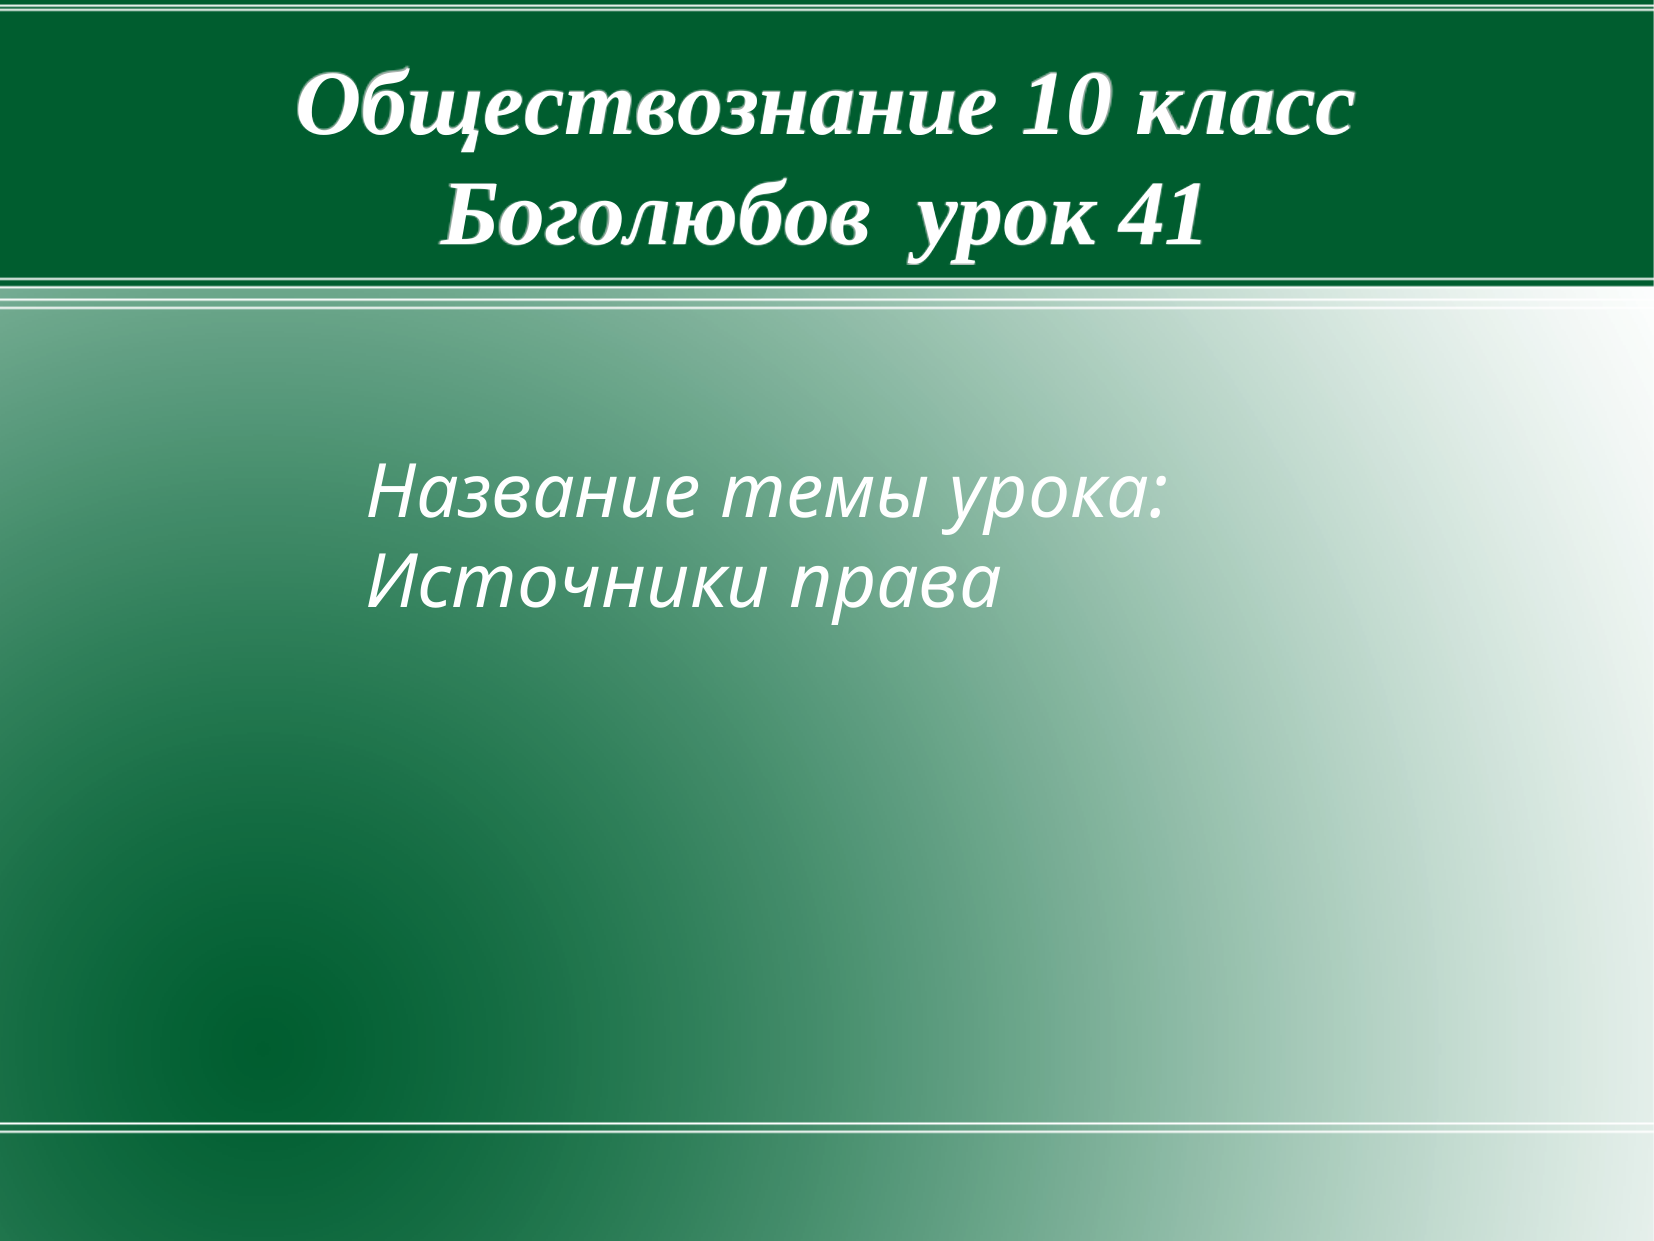

# Обществознание 10 класс Боголюбов урок 41
Название темы урока: Источники права